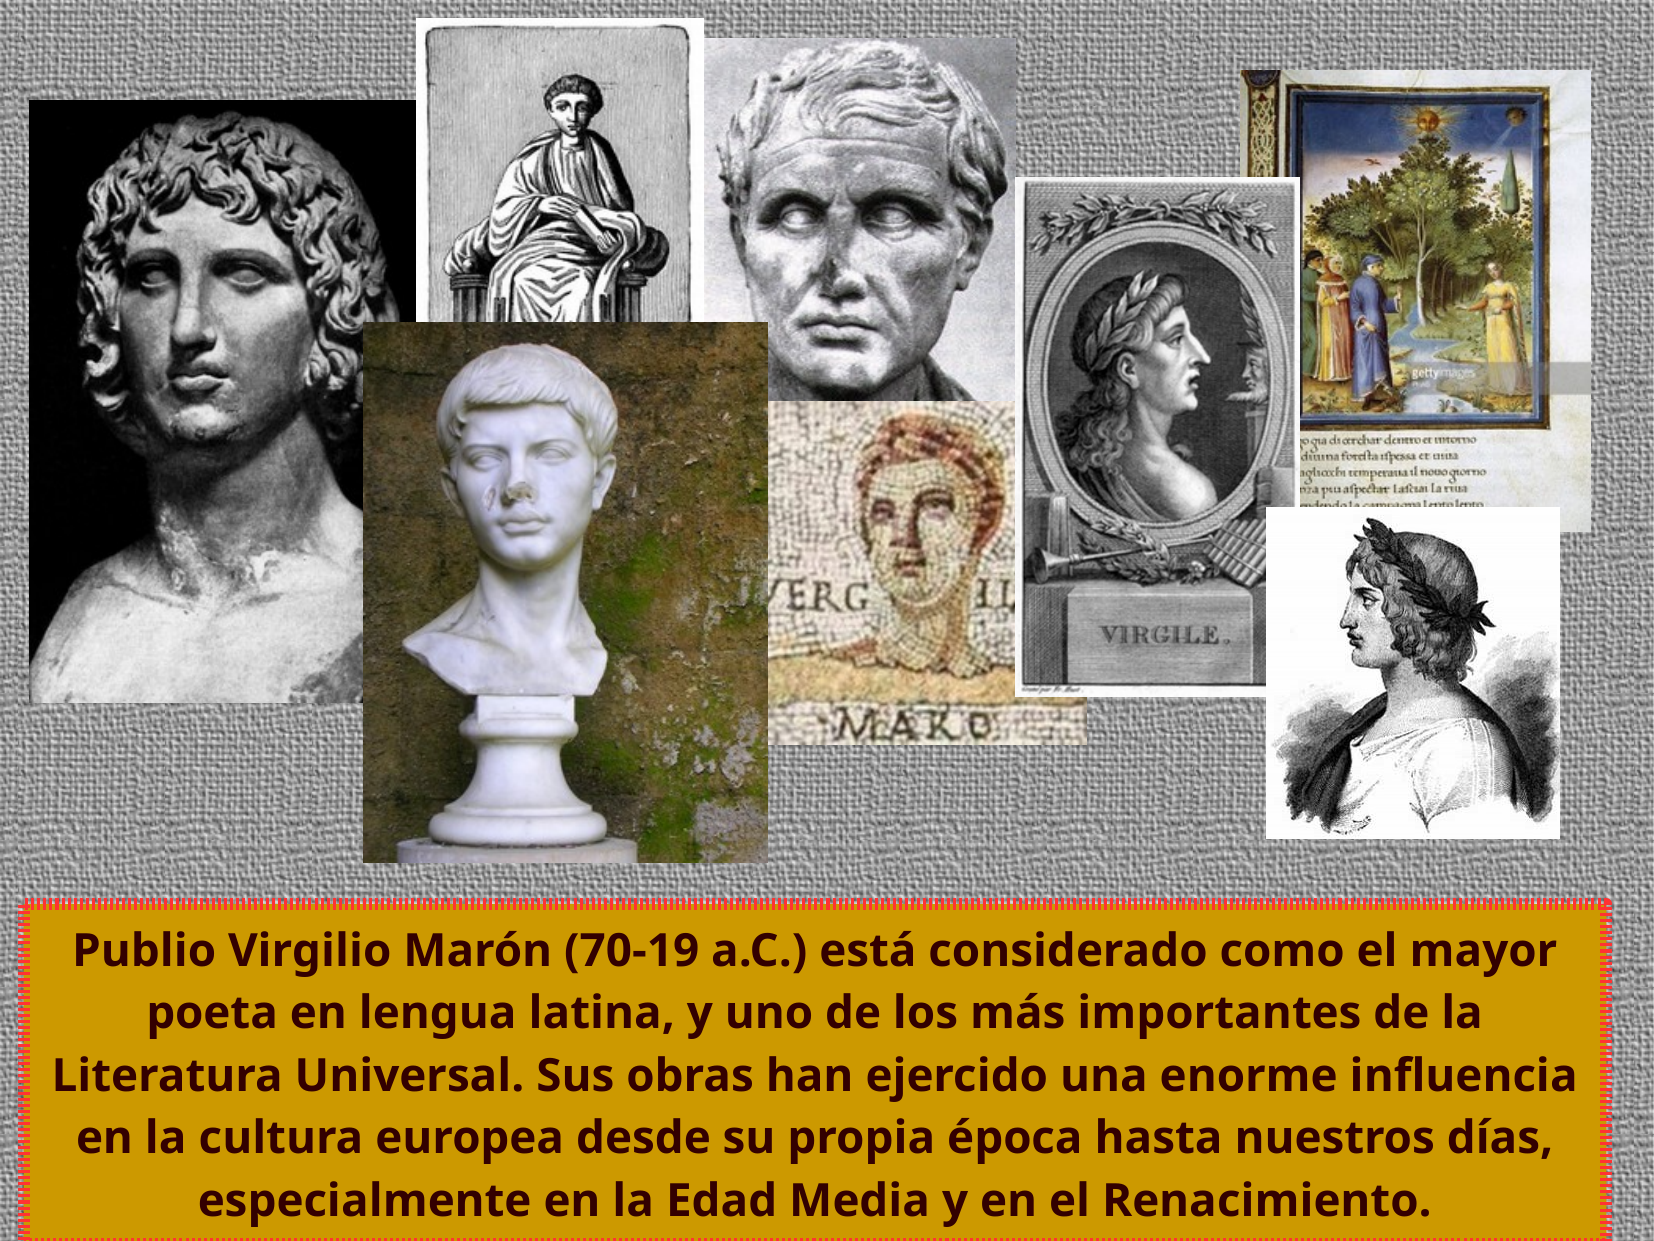

Publio Virgilio Marón (70-19 a.C.) está considerado como el mayor poeta en lengua latina, y uno de los más importantes de la Literatura Universal. Sus obras han ejercido una enorme influencia en la cultura europea desde su propia época hasta nuestros días, especialmente en la Edad Media y en el Renacimiento.